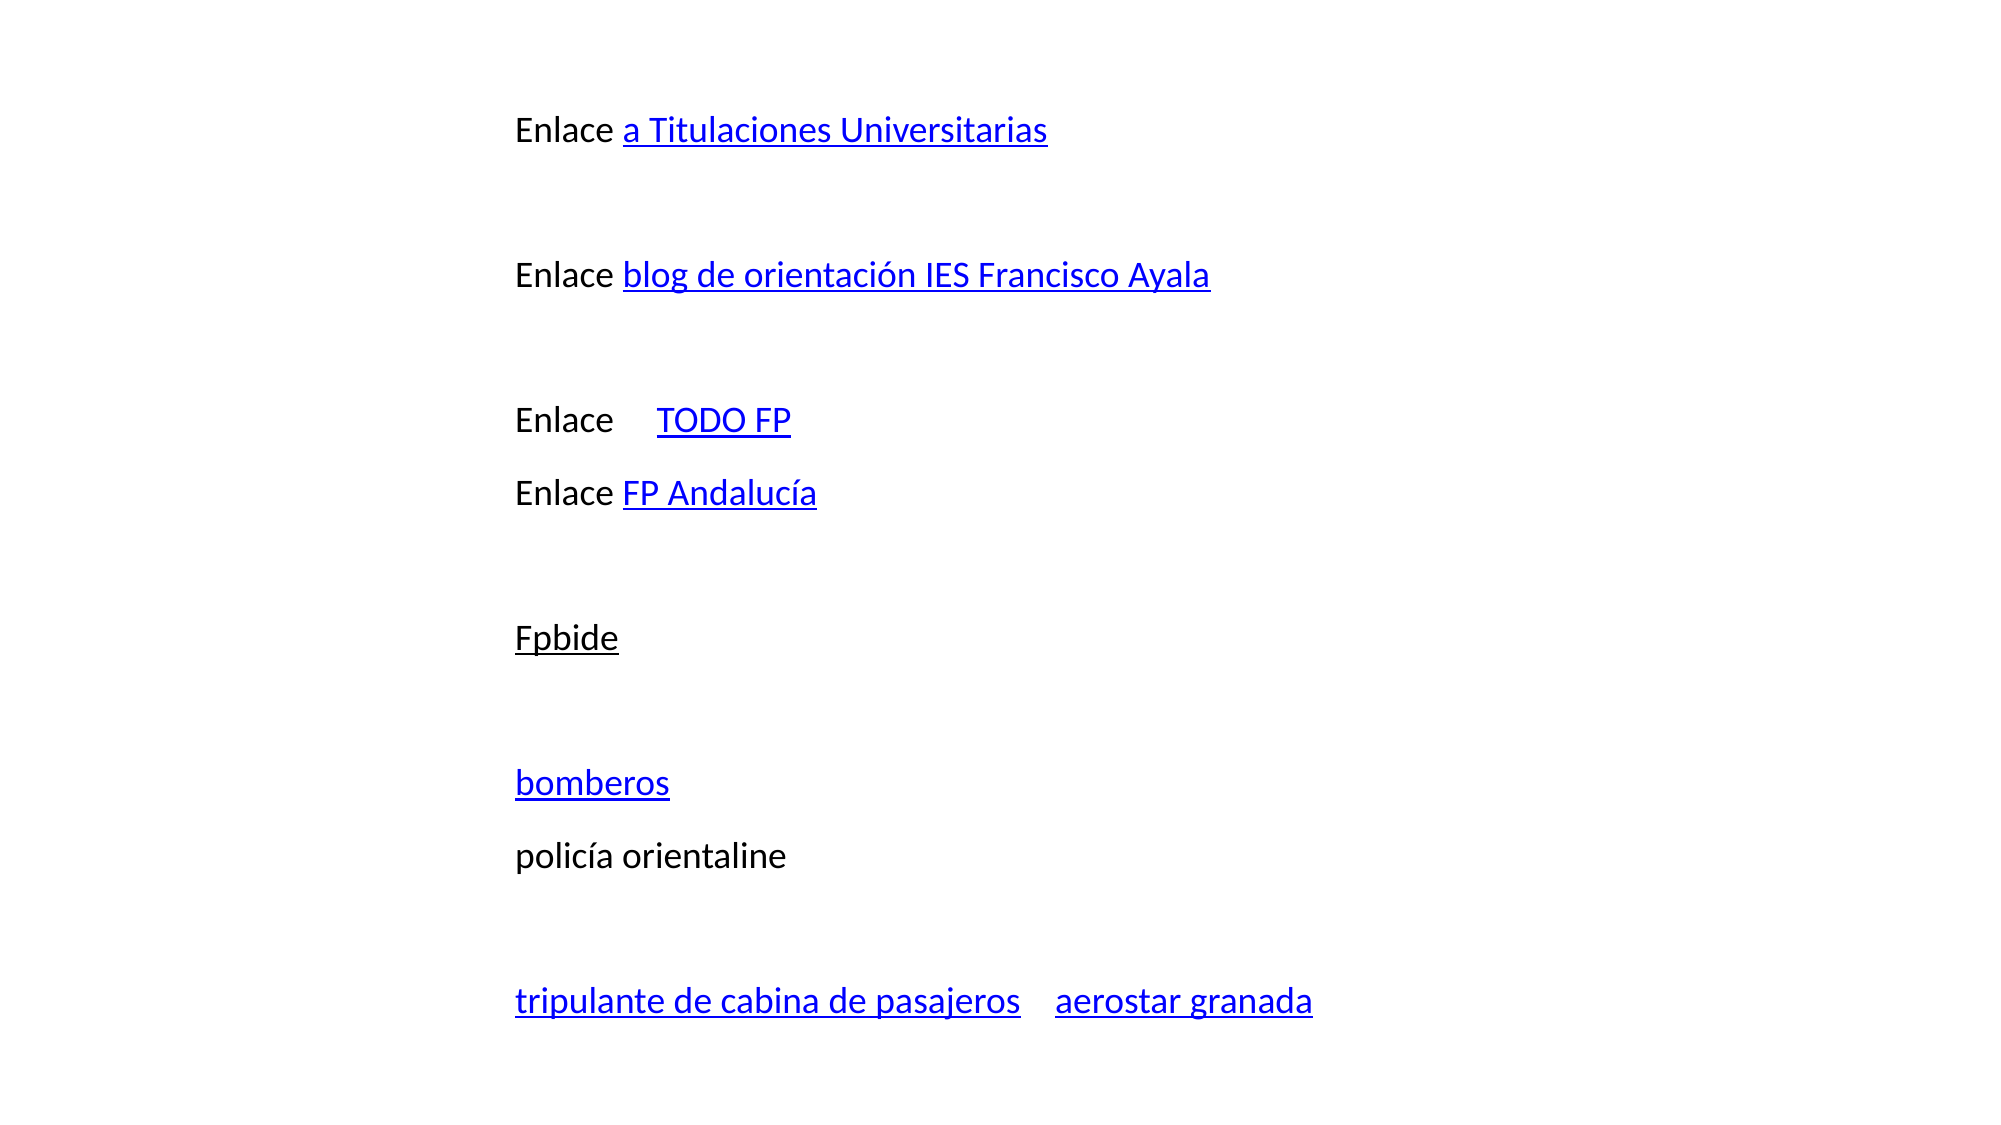

Enlace a Titulaciones Universitarias
Enlace blog de orientación IES Francisco Ayala
Enlace TODO FP
Enlace FP Andalucía
Fpbide
bomberos
policía orientaline
tripulante de cabina de pasajeros aerostar granada